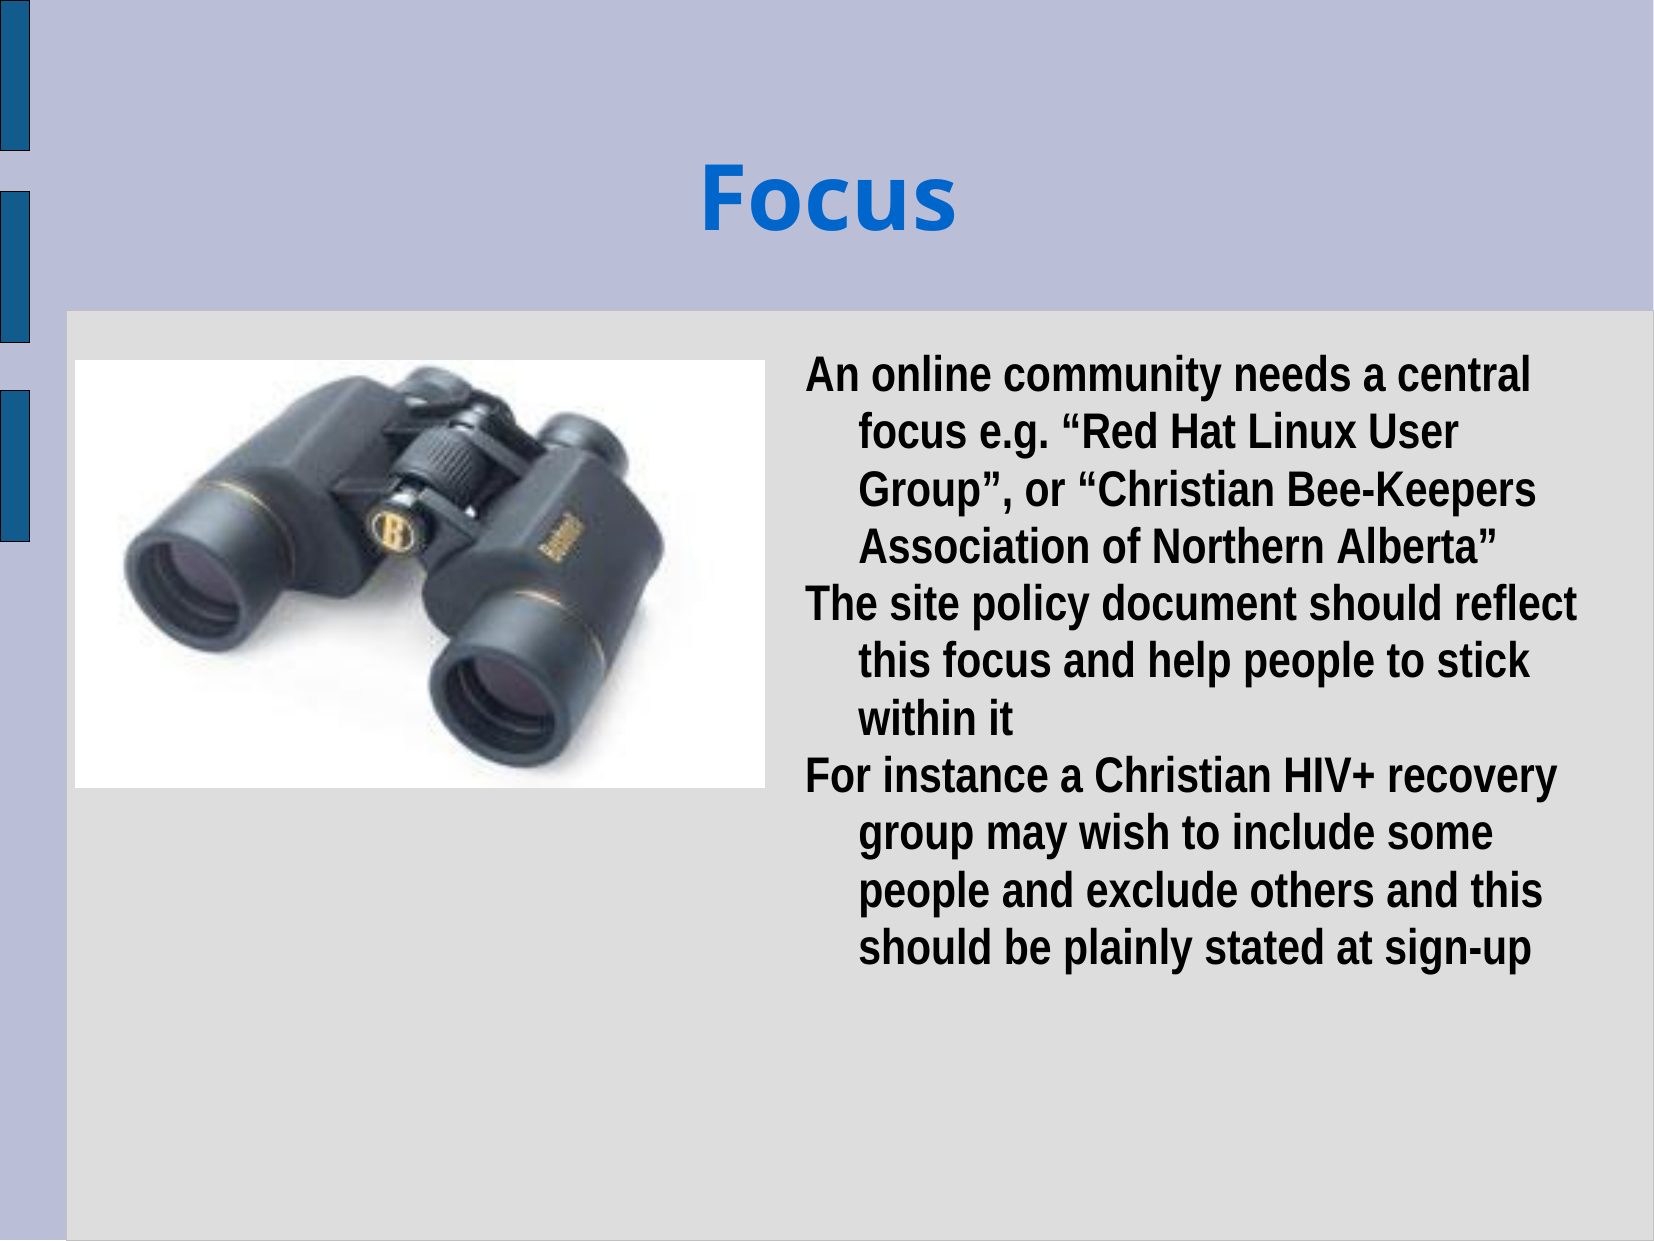

# Focus
An online community needs a central focus e.g. “Red Hat Linux User Group”, or “Christian Bee-Keepers Association of Northern Alberta”
The site policy document should reflect this focus and help people to stick within it
For instance a Christian HIV+ recovery group may wish to include some people and exclude others and this should be plainly stated at sign-up